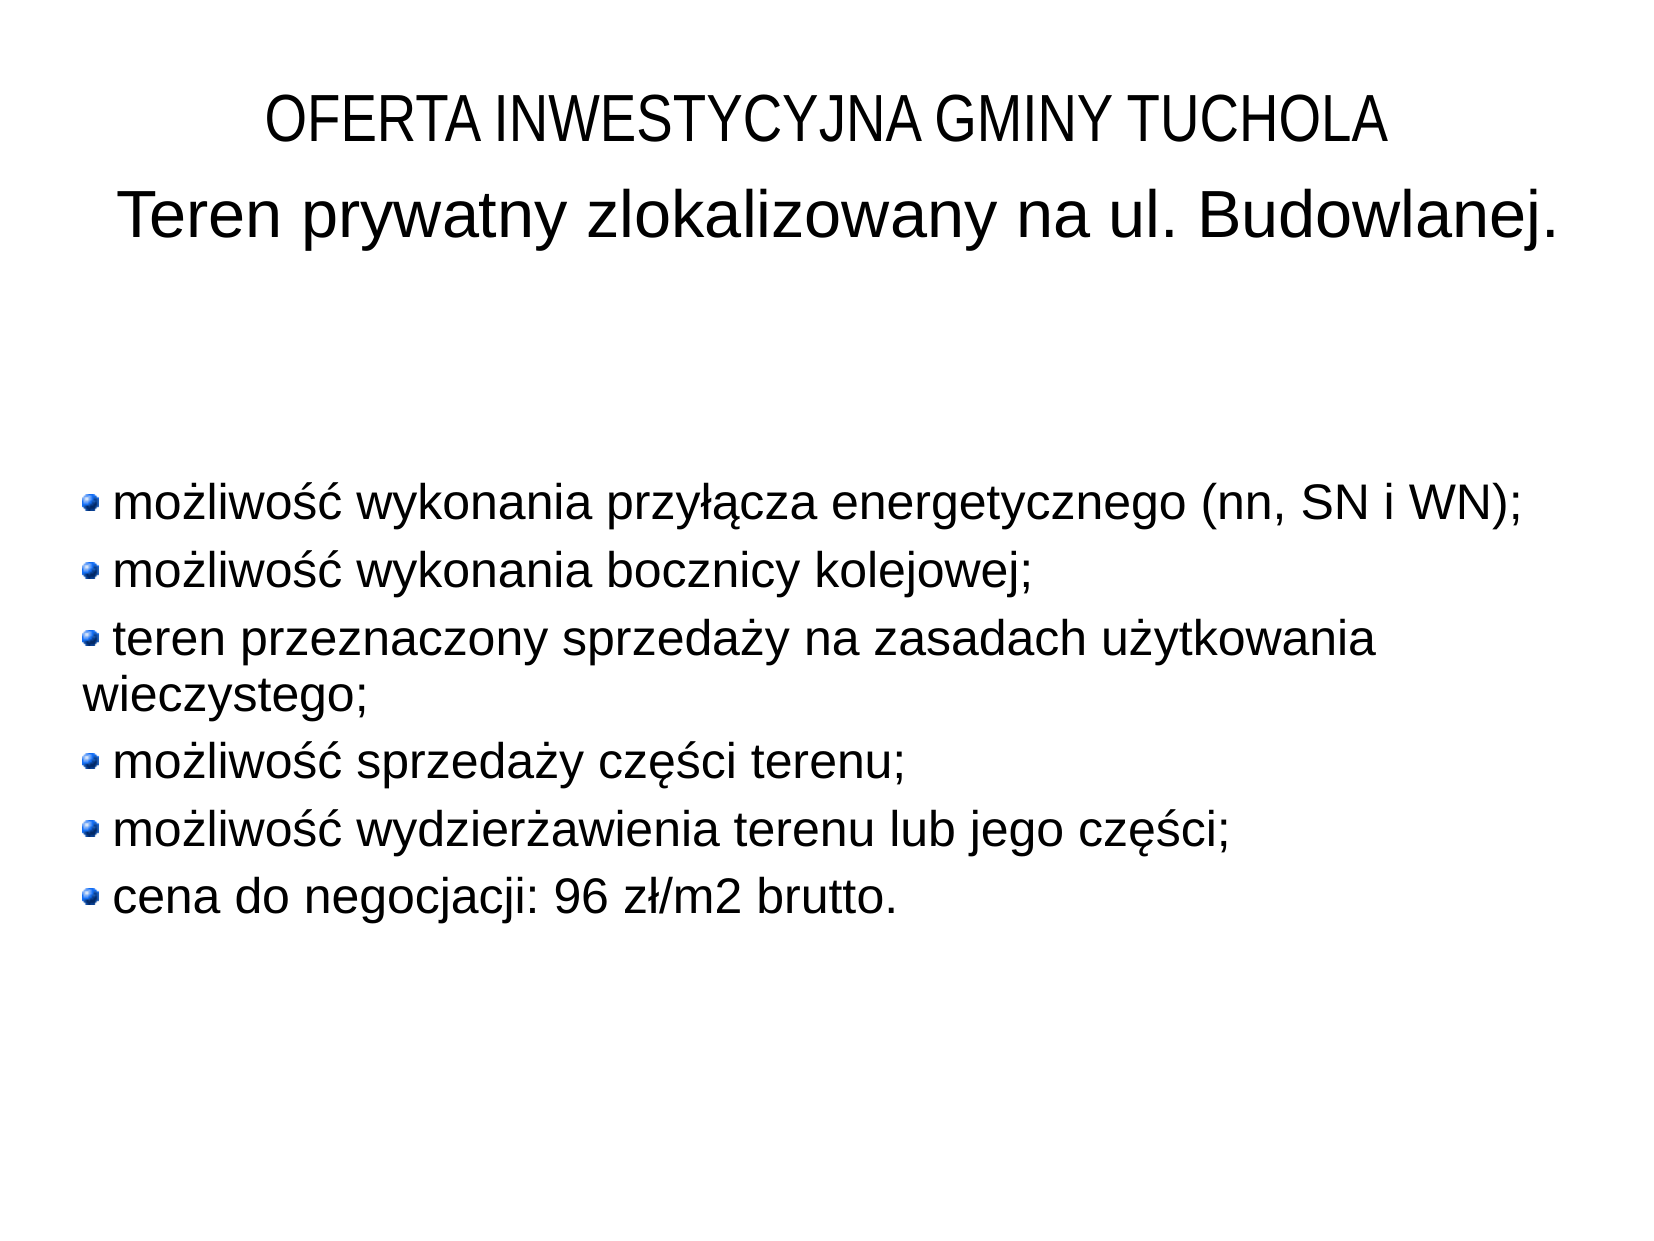

# OFERTA INWESTYCYJNA GMINY TUCHOLA
Teren prywatny zlokalizowany na ul. Budowlanej.
 możliwość wykonania przyłącza energetycznego (nn, SN i WN);
 możliwość wykonania bocznicy kolejowej;
 teren przeznaczony sprzedaży na zasadach użytkowania wieczystego;
 możliwość sprzedaży części terenu;
 możliwość wydzierżawienia terenu lub jego części;
 cena do negocjacji: 96 zł/m2 brutto.